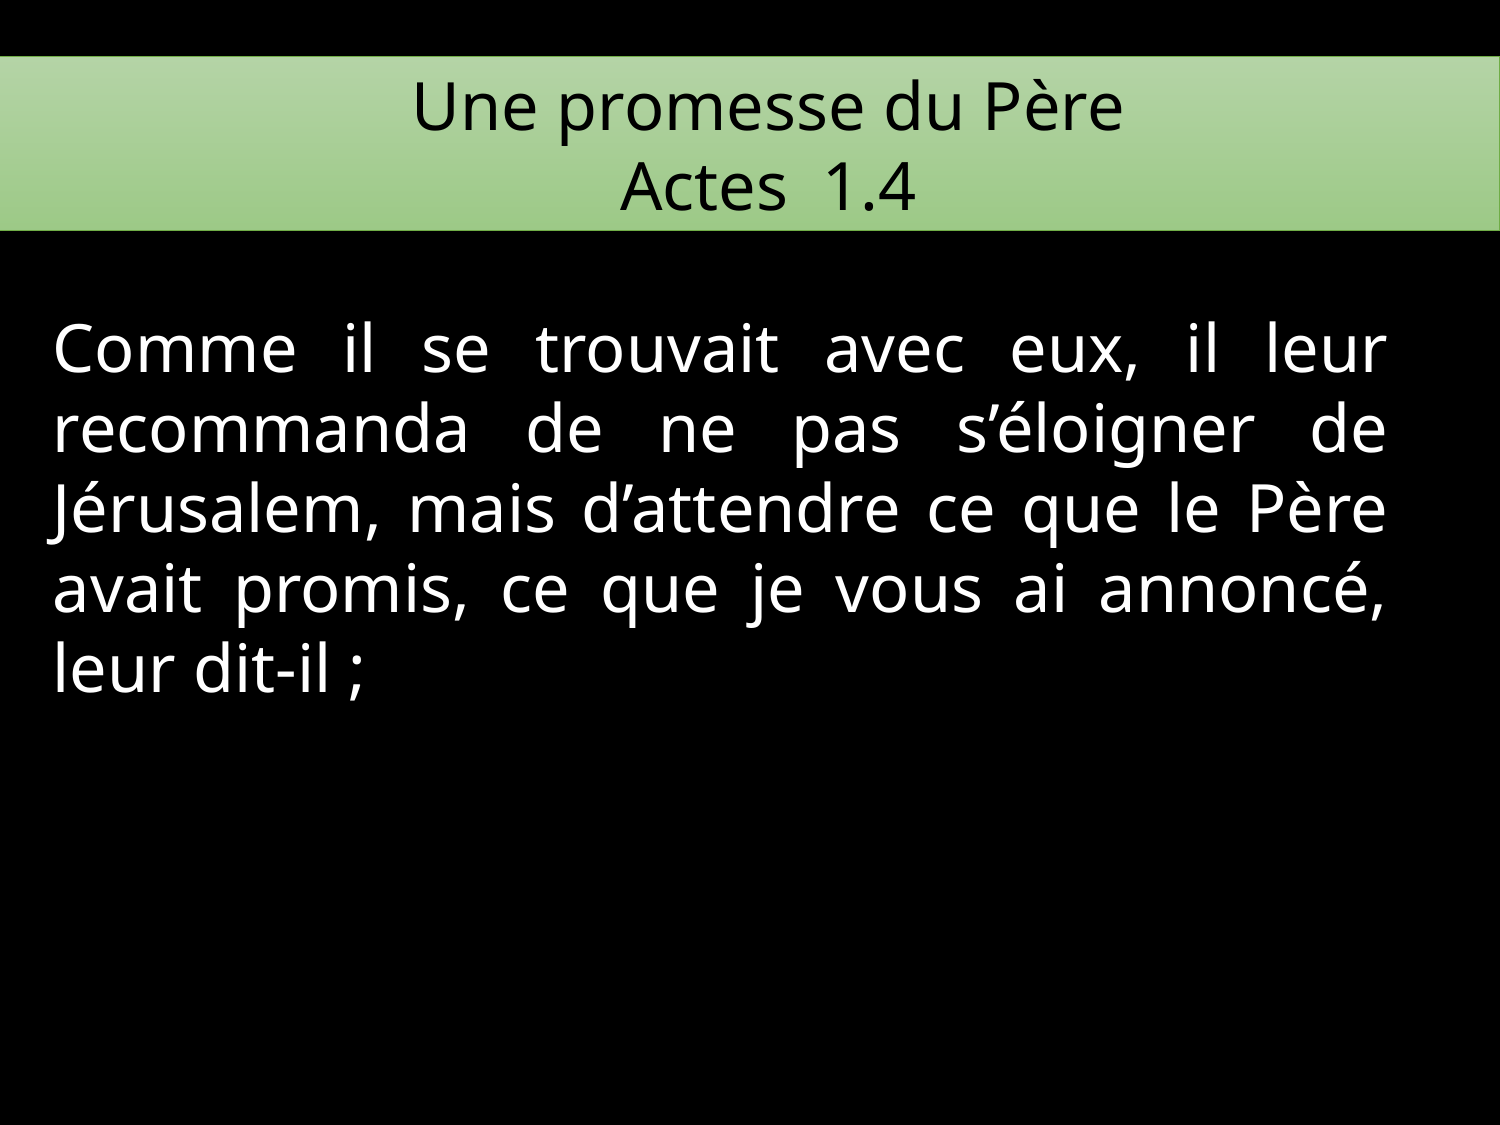

Une promesse du Père
Actes 1.4
Comme il se trouvait avec eux, il leur recommanda de ne pas s’éloigner de Jérusalem, mais d’attendre ce que le Père avait promis, ce que je vous ai annoncé, leur dit-il ;